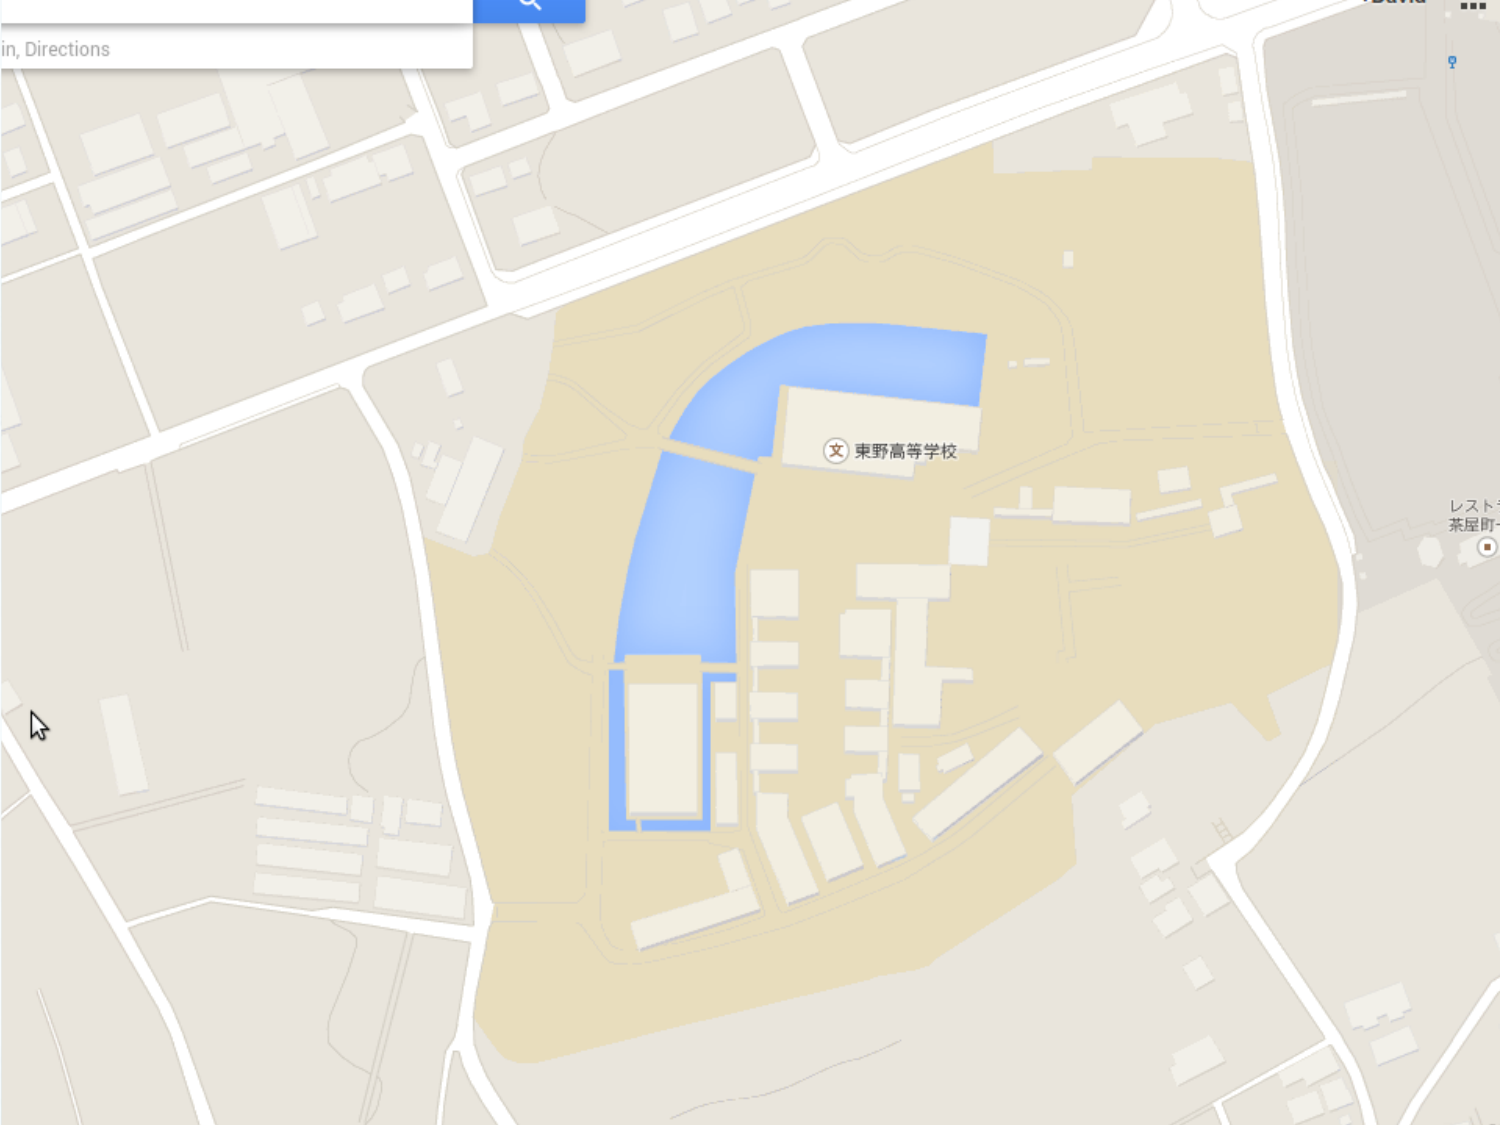

# The entrance to the campus is on the east side
Systems Coevolving: Sciences, Service, Smarter, Cognitive
February 2016
81